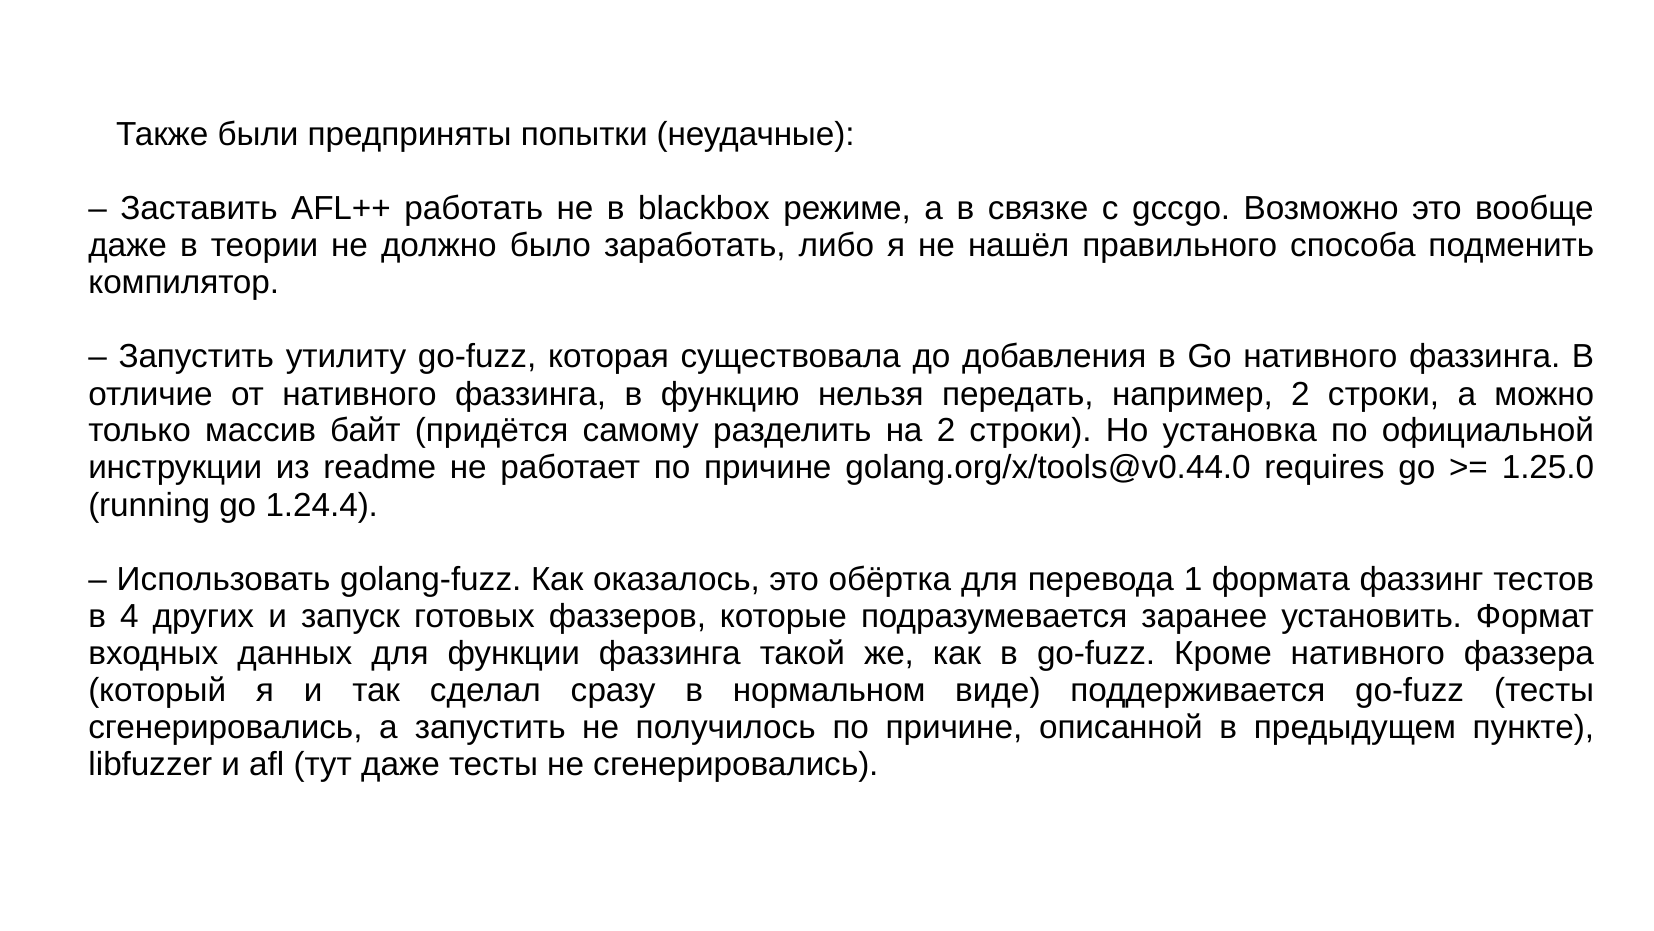

Также были предприняты попытки (неудачные):
– Заставить AFL++ работать не в blackbox режиме, а в связке с gccgo. Возможно это вообще даже в теории не должно было заработать, либо я не нашёл правильного способа подменить компилятор.
– Запустить утилиту go-fuzz, которая существовала до добавления в Go нативного фаззинга. В отличие от нативного фаззинга, в функцию нельзя передать, например, 2 строки, а можно только массив байт (придётся самому разделить на 2 строки). Но установка по официальной инструкции из readme не работает по причине golang.org/x/tools@v0.44.0 requires go >= 1.25.0 (running go 1.24.4).
– Использовать golang-fuzz. Как оказалось, это обёртка для перевода 1 формата фаззинг тестов в 4 других и запуск готовых фаззеров, которые подразумевается заранее установить. Формат входных данных для функции фаззинга такой же, как в go-fuzz. Кроме нативного фаззера (который я и так сделал сразу в нормальном виде) поддерживается go-fuzz (тесты сгенерировались, а запустить не получилось по причине, описанной в предыдущем пункте), libfuzzer и afl (тут даже тесты не сгенерировались).